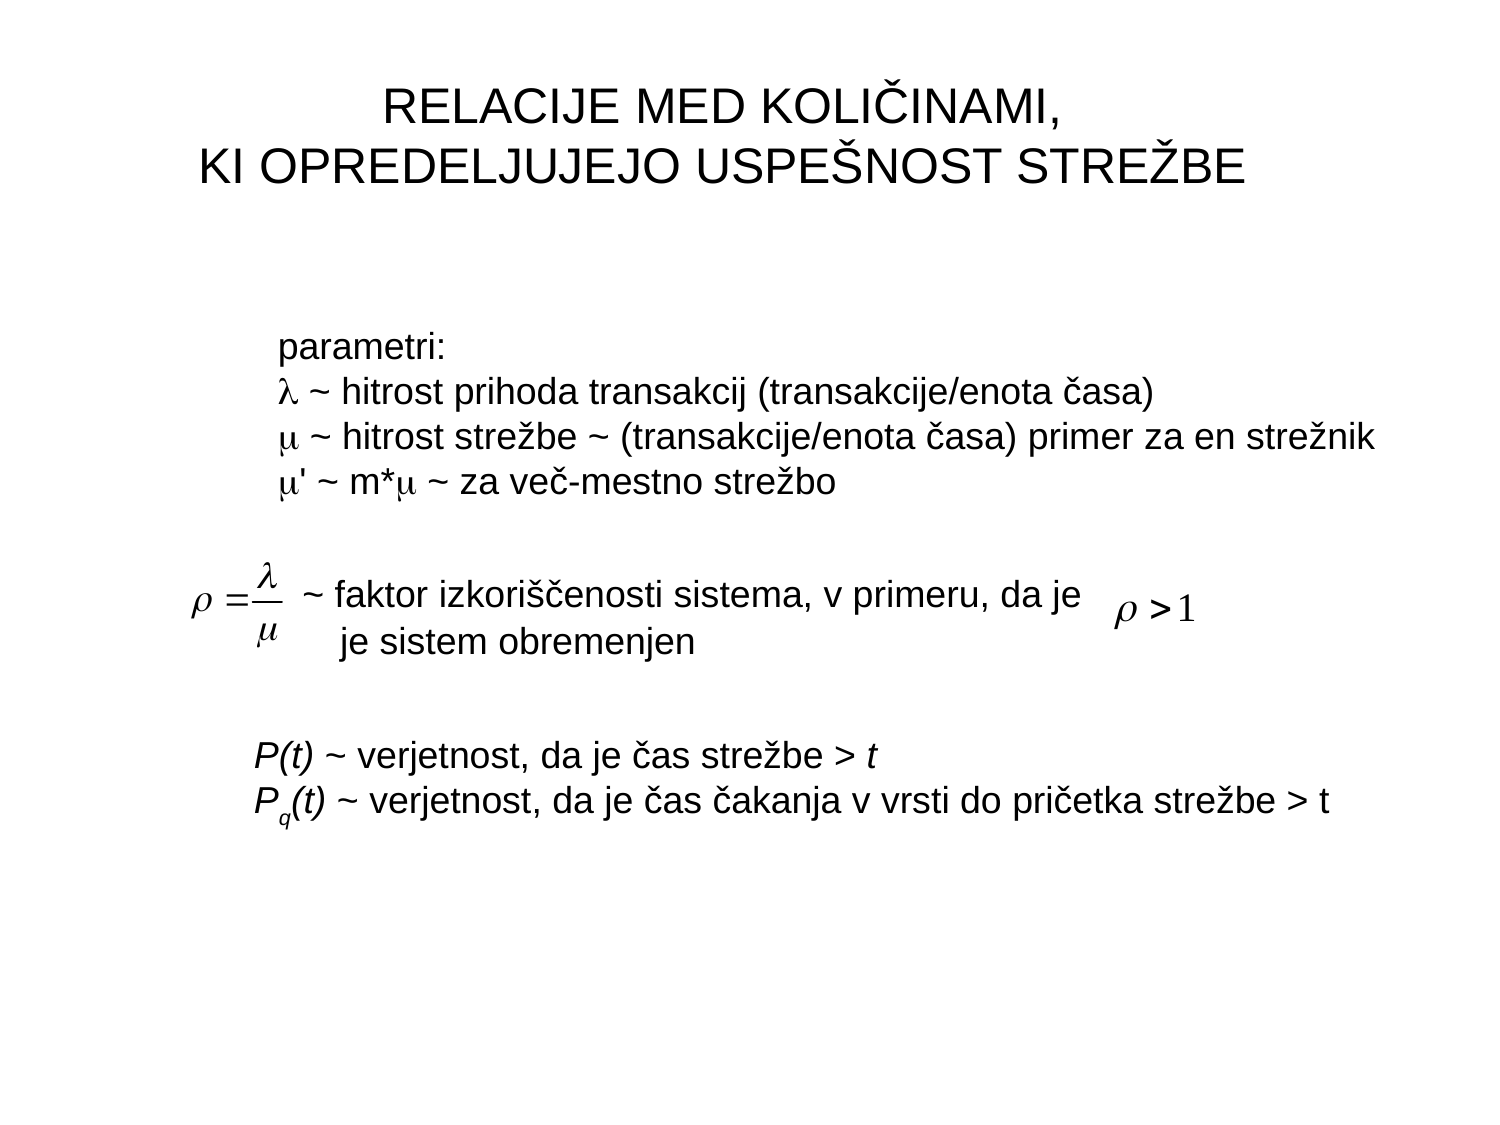

RELACIJE MED KOLIČINAMI,
KI OPREDELJUJEJO USPEŠNOST STREŽBE
parametri:
 ~ hitrost prihoda transakcij (transakcije/enota časa)
 ~ hitrost strežbe ~ (transakcije/enota časa) primer za en strežnik
' ~ m* ~ za več-mestno strežbo
 ~ faktor izkoriščenosti sistema, v primeru, da je
je sistem obremenjen
P(t) ~ verjetnost, da je čas strežbe > t
Pq(t) ~ verjetnost, da je čas čakanja v vrsti do pričetka strežbe > t